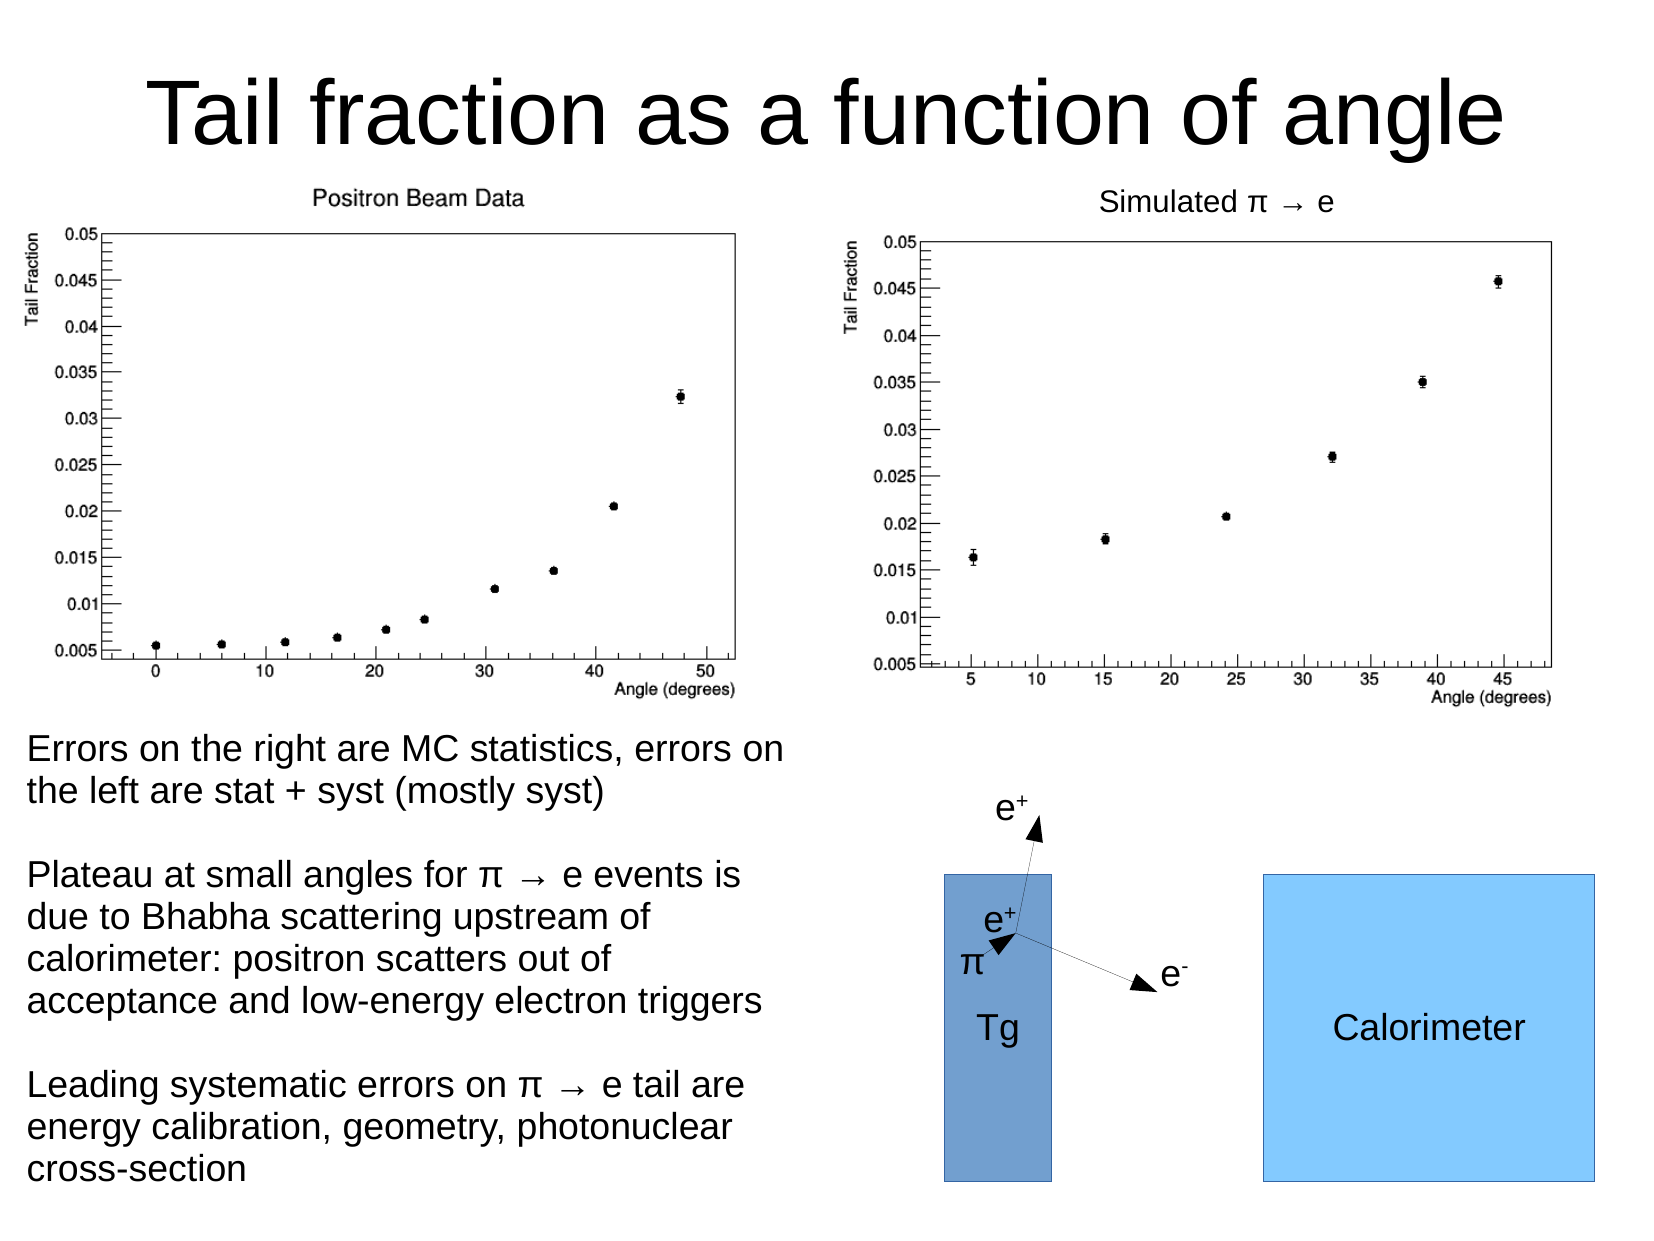

# Tail fraction as a function of angle
Simulated π → e
Errors on the right are MC statistics, errors on the left are stat + syst (mostly syst)
Plateau at small angles for π → e events is due to Bhabha scattering upstream of calorimeter: positron scatters out of acceptance and low-energy electron triggers
Leading systematic errors on π → e tail are energy calibration, geometry, photonuclear cross-section
e+
Tg
Calorimeter
e+
π
e-